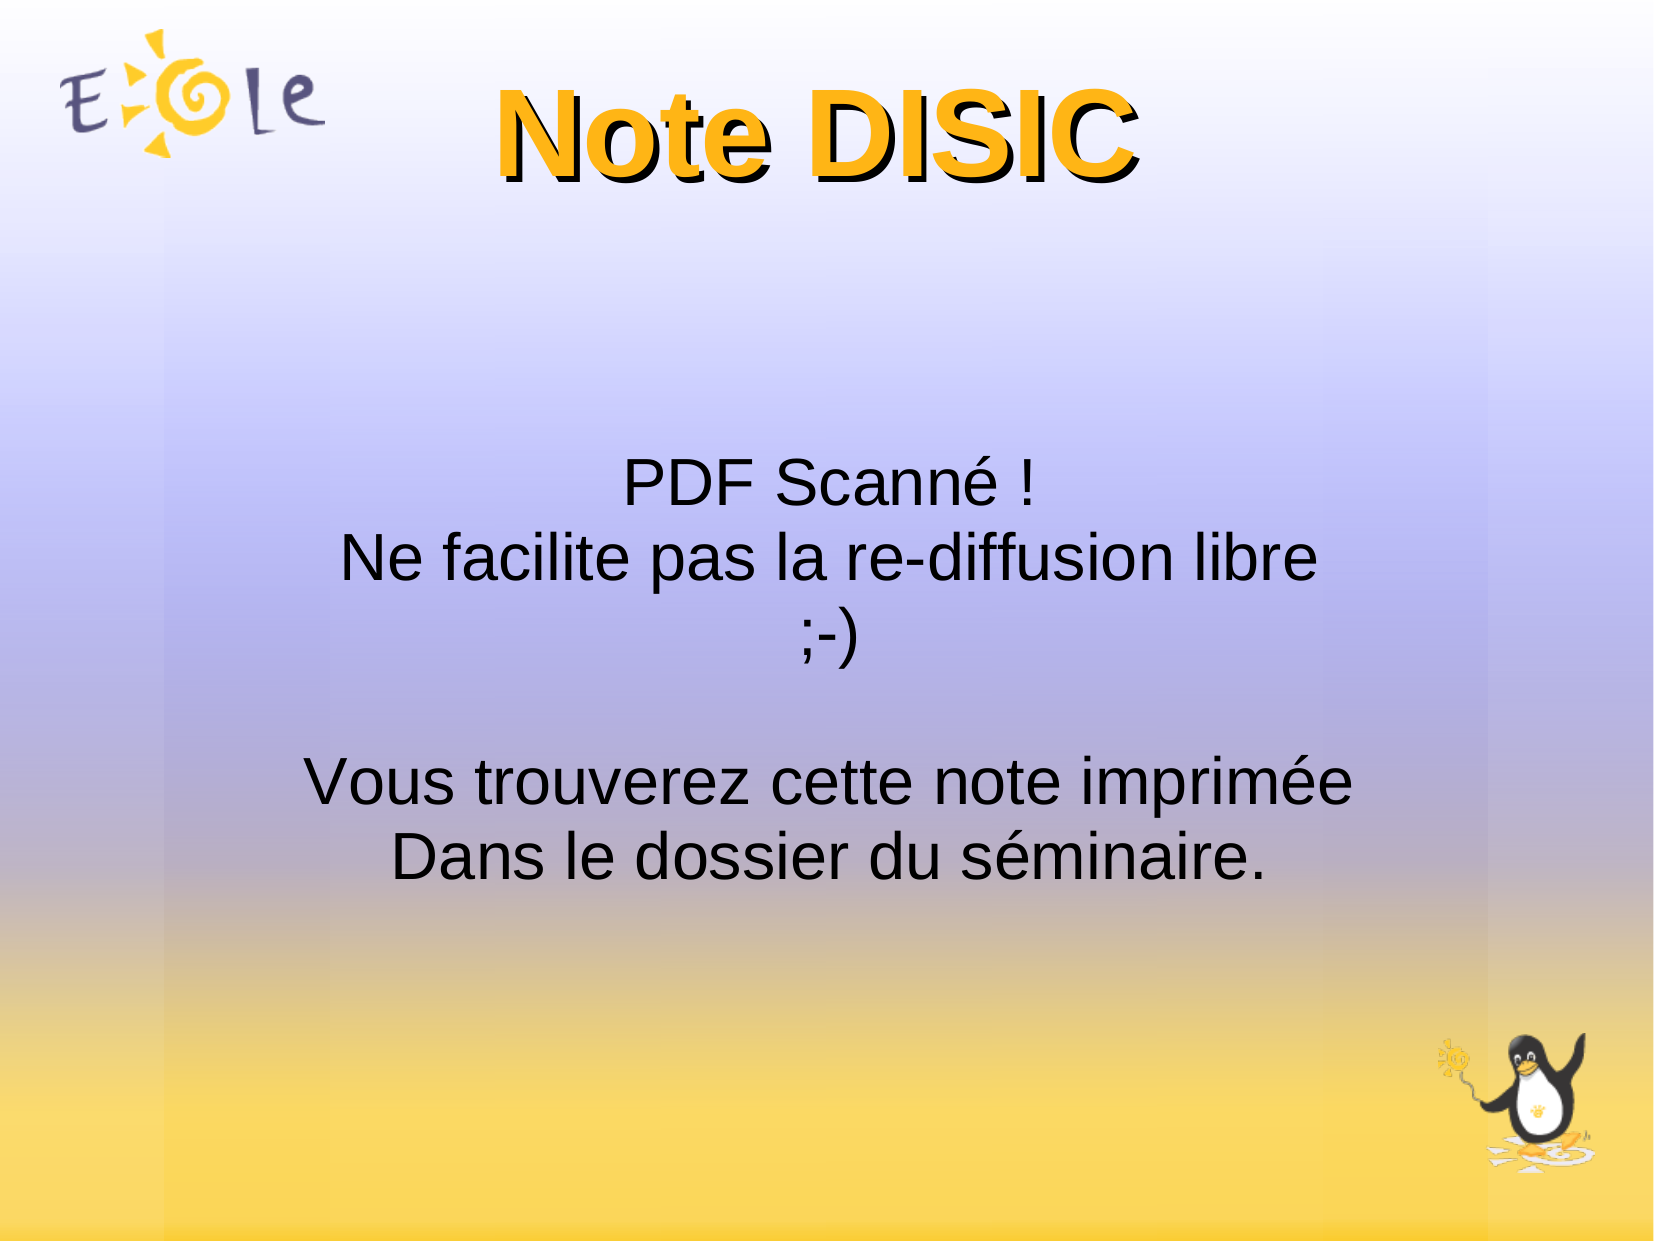

# Note DISIC
PDF Scanné !
Ne facilite pas la re-diffusion libre
;-)
Vous trouverez cette note imprimée
Dans le dossier du séminaire.